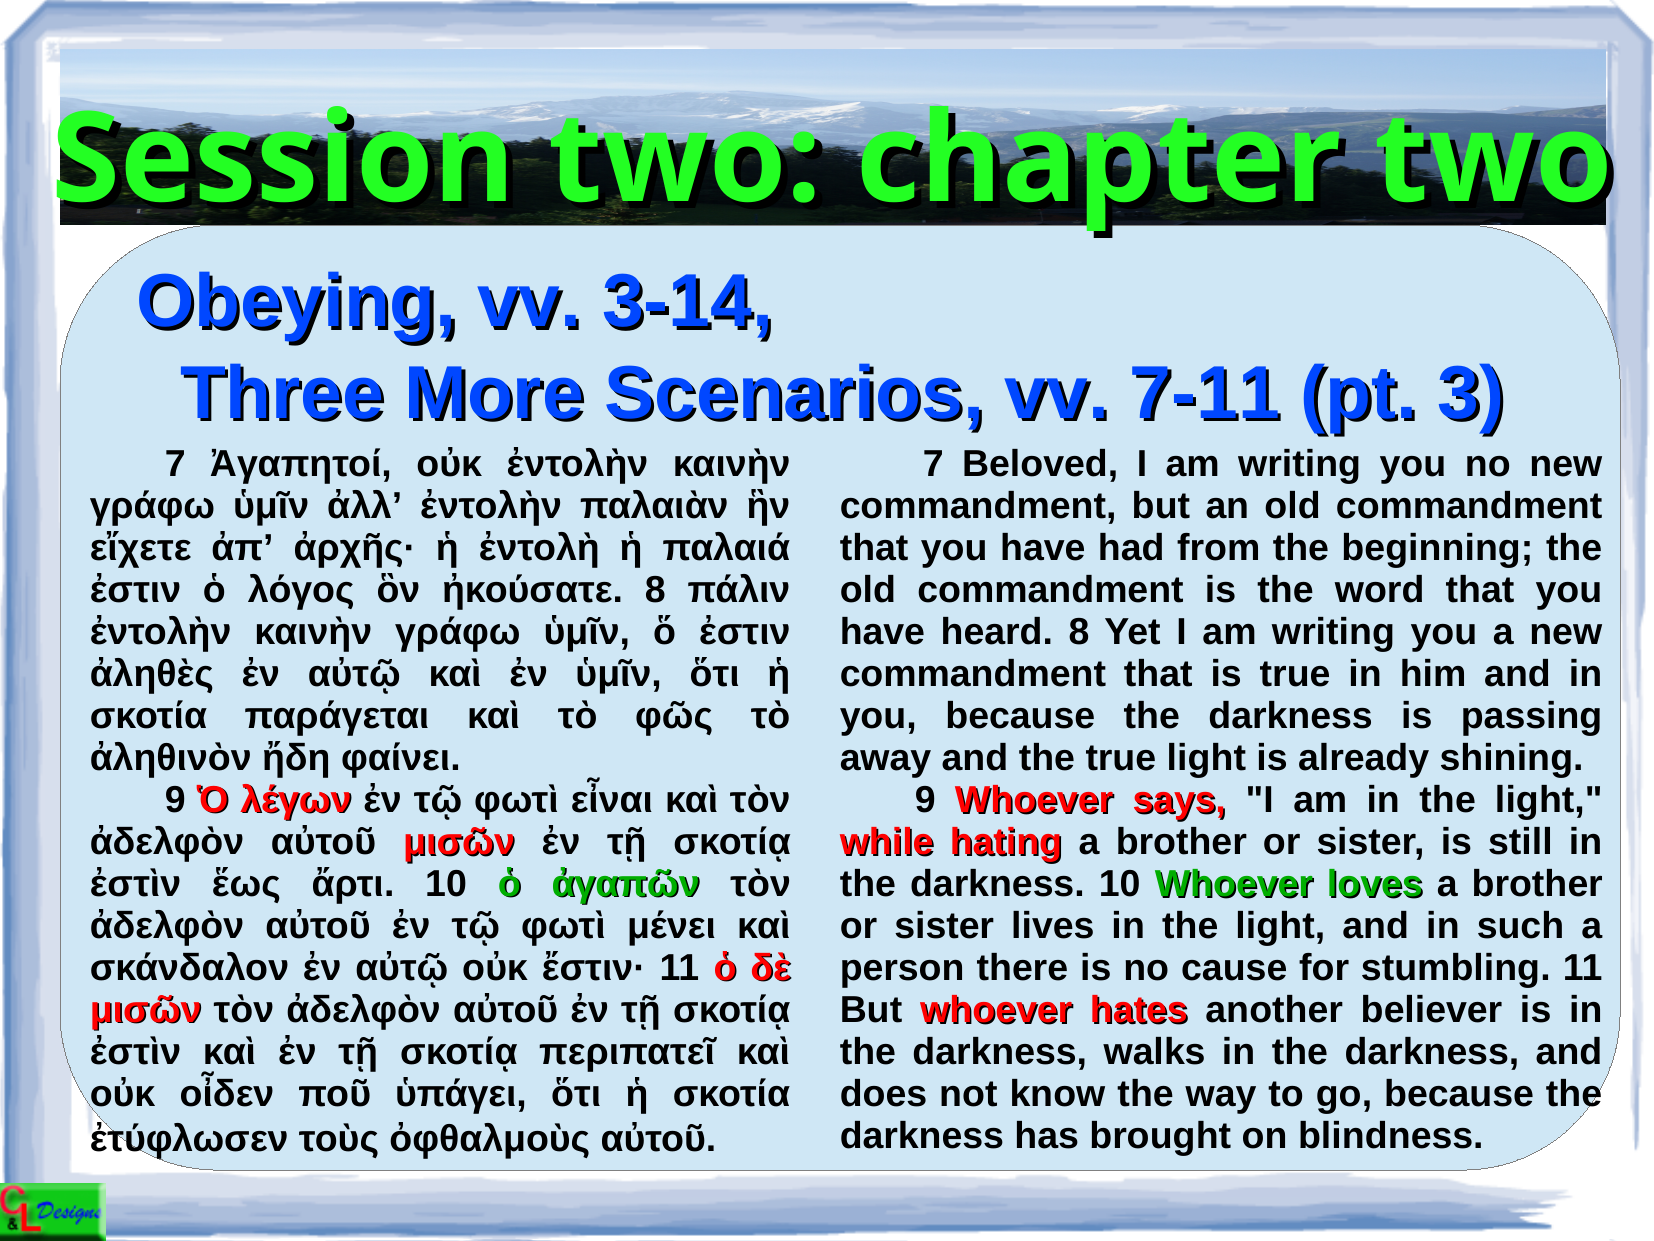

# Session two: chapter two
 Obeying, vv. 3-14,
	Three More Scenarios, vv. 7-11 (pt. 3)
	7 Ἀγαπητοί, οὐκ ἐντολὴν καινὴν γράφω ὑμῖν ἀλλʼ ἐντολὴν παλαιὰν ἣν εἴχετε ἀπʼ ἀρχῆς· ἡ ἐντολὴ ἡ παλαιά ἐστιν ὁ λόγος ὃν ἠκούσατε. 8 πάλιν ἐντολὴν καινὴν γράφω ὑμῖν, ὅ ἐστιν ἀληθὲς ἐν αὐτῷ καὶ ἐν ὑμῖν, ὅτι ἡ σκοτία παράγεται καὶ τὸ φῶς τὸ ἀληθινὸν ἤδη φαίνει.
	9 Ὁ λέγων ἐν τῷ φωτὶ εἶναι καὶ τὸν ἀδελφὸν αὐτοῦ μισῶν ἐν τῇ σκοτίᾳ ἐστὶν ἕως ἄρτι. 10 ὁ ἀγαπῶν τὸν ἀδελφὸν αὐτοῦ ἐν τῷ φωτὶ μένει καὶ σκάνδαλον ἐν αὐτῷ οὐκ ἔστιν· 11 ὁ δὲ μισῶν τὸν ἀδελφὸν αὐτοῦ ἐν τῇ σκοτίᾳ ἐστὶν καὶ ἐν τῇ σκοτίᾳ περιπατεῖ καὶ οὐκ οἶδεν ποῦ ὑπάγει, ὅτι ἡ σκοτία ἐτύφλωσεν τοὺς ὀφθαλμοὺς αὐτοῦ.
 	7 Beloved, I am writing you no new commandment, but an old commandment that you have had from the beginning; the old commandment is the word that you have heard. 8 Yet I am writing you a new commandment that is true in him and in you, because the darkness is passing away and the true light is already shining.
	9 Whoever says, "I am in the light," while hating a brother or sister, is still in the darkness. 10 Whoever loves a brother or sister lives in the light, and in such a person there is no cause for stumbling. 11 But whoever hates another believer is in the darkness, walks in the darkness, and does not know the way to go, because the darkness has brought on blindness.